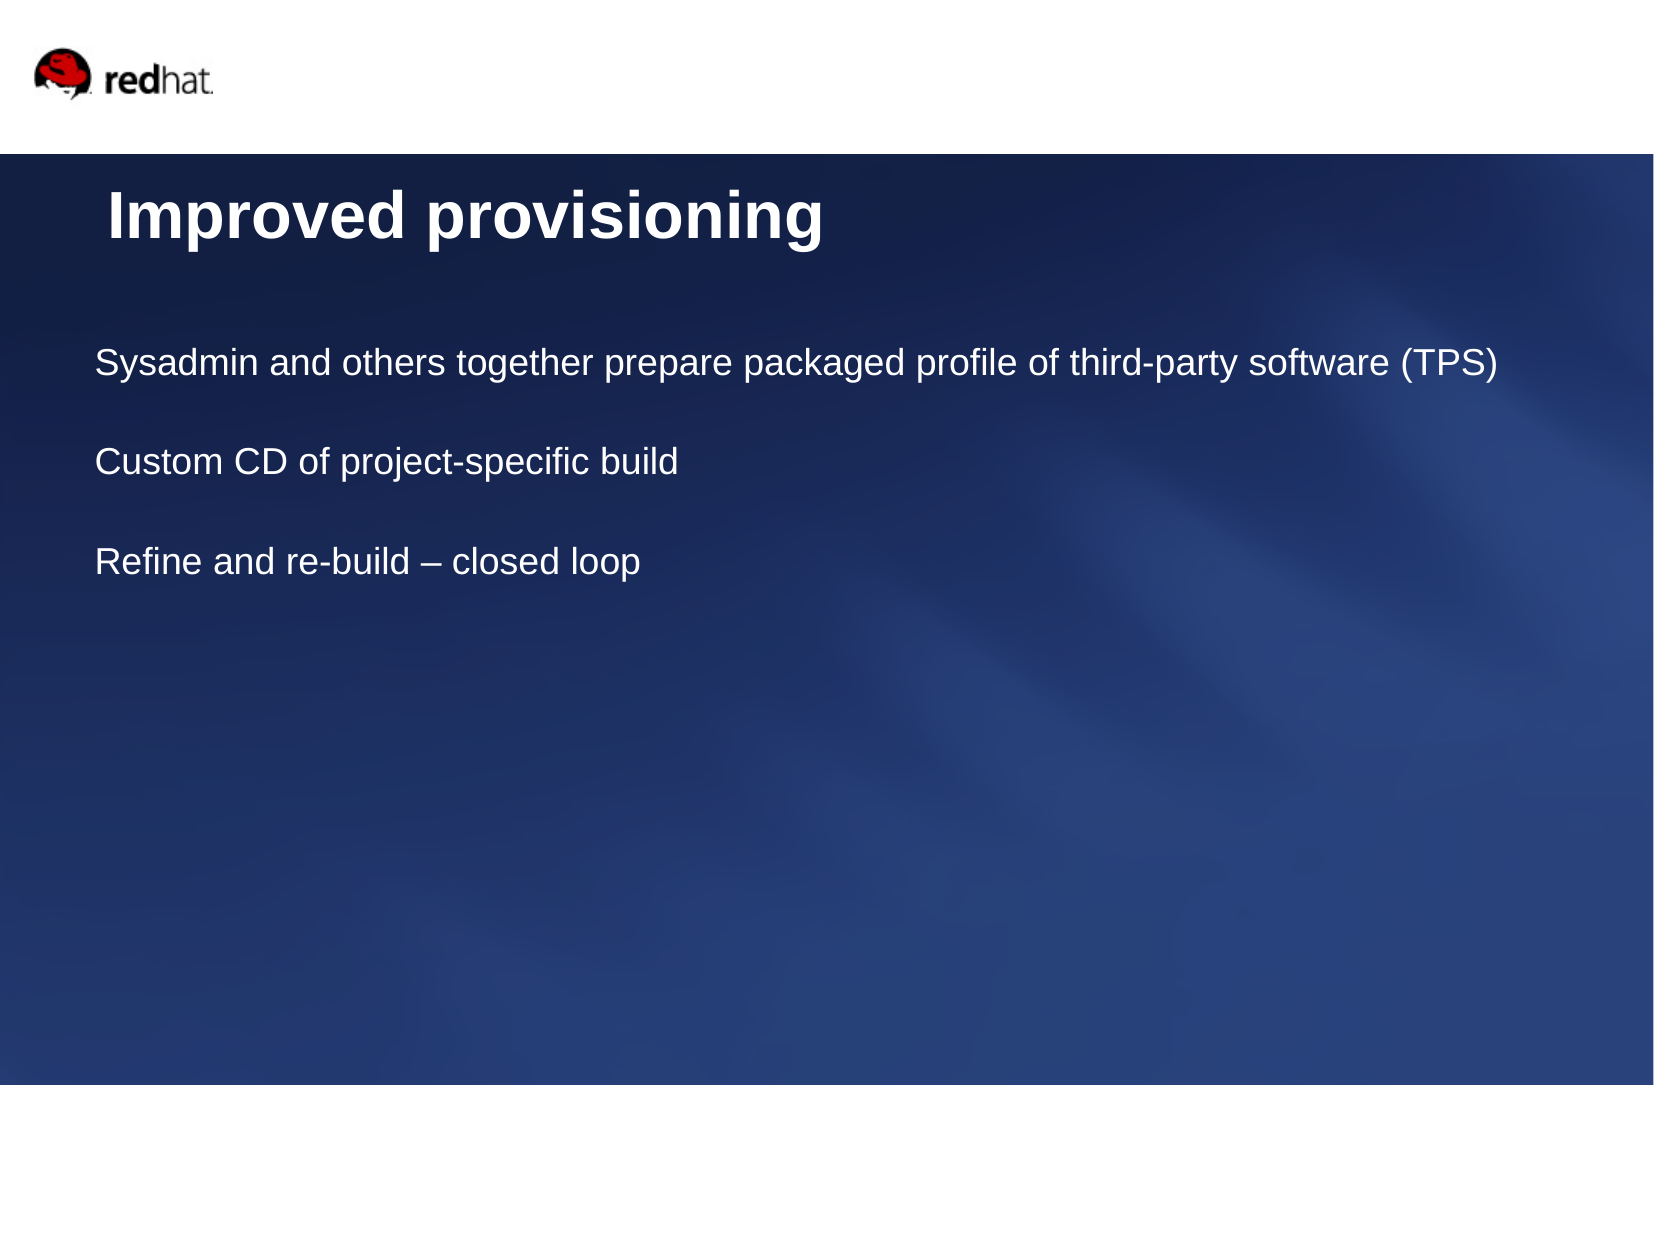

Improved provisioning
# Sysadmin and others together prepare packaged profile of third-party software (TPS)
Custom CD of project-specific build
Refine and re-build – closed loop